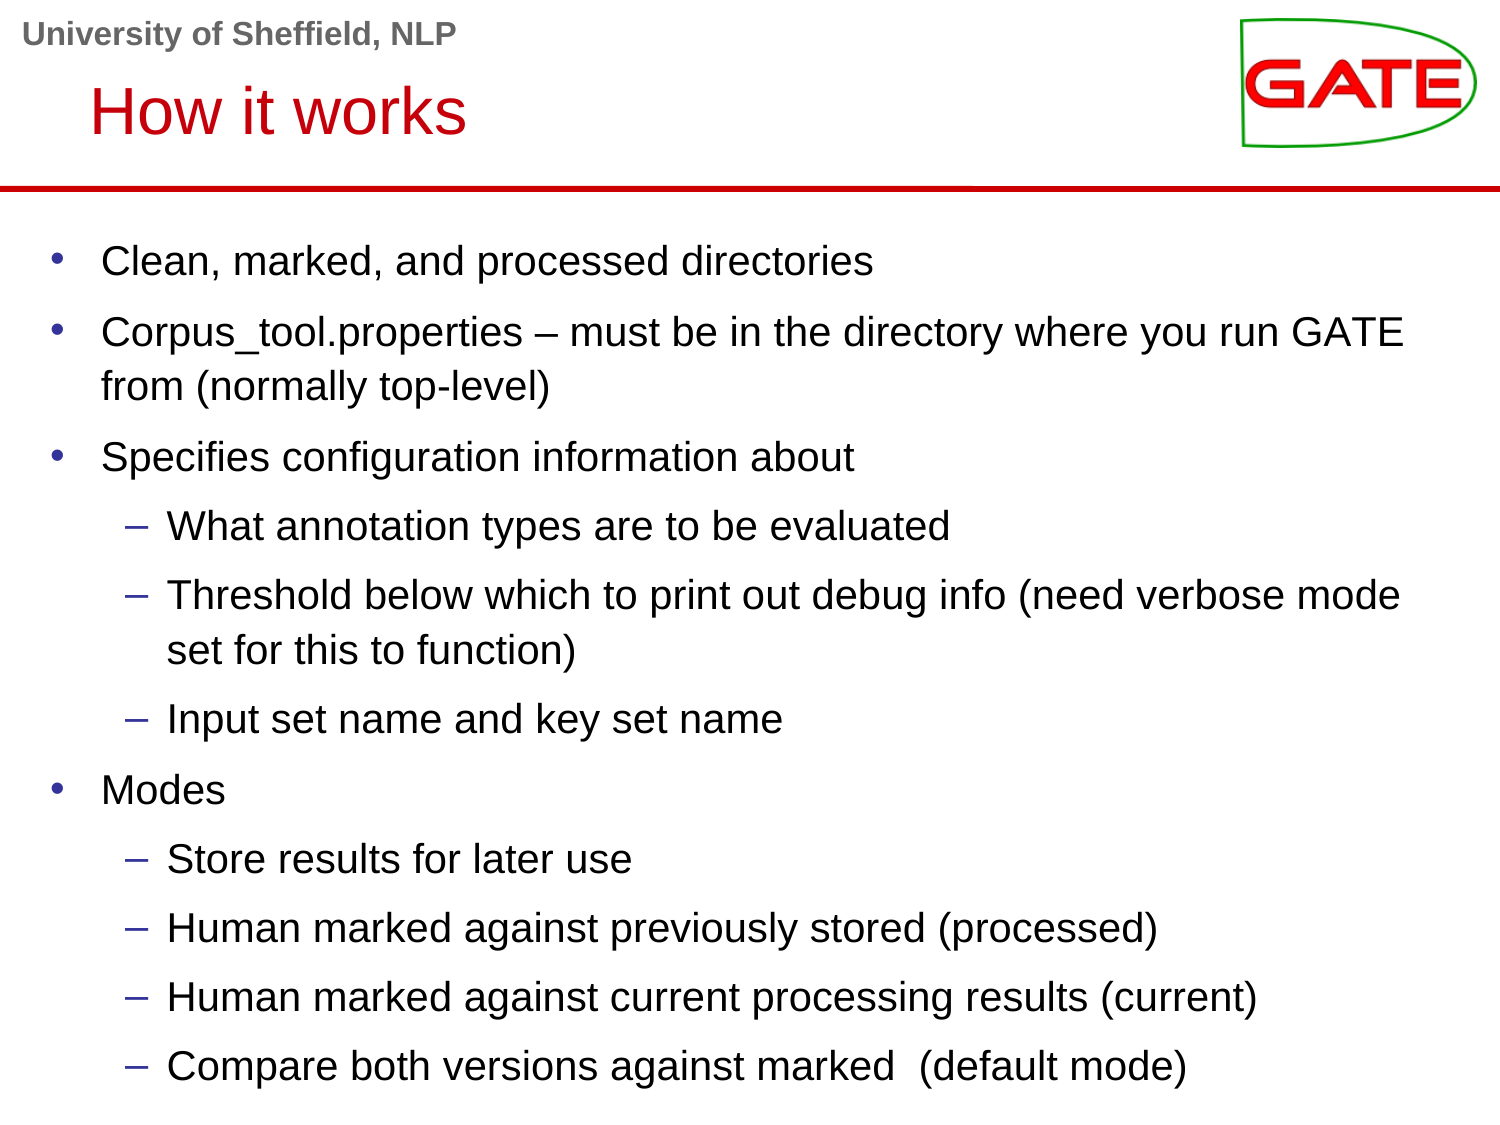

# How it works
Clean, marked, and processed directories
Corpus_tool.properties – must be in the directory where you run GATE from (normally top-level)
Specifies configuration information about
What annotation types are to be evaluated
Threshold below which to print out debug info (need verbose mode set for this to function)
Input set name and key set name
Modes
Store results for later use
Human marked against previously stored (processed)
Human marked against current processing results (current)
Compare both versions against marked (default mode)